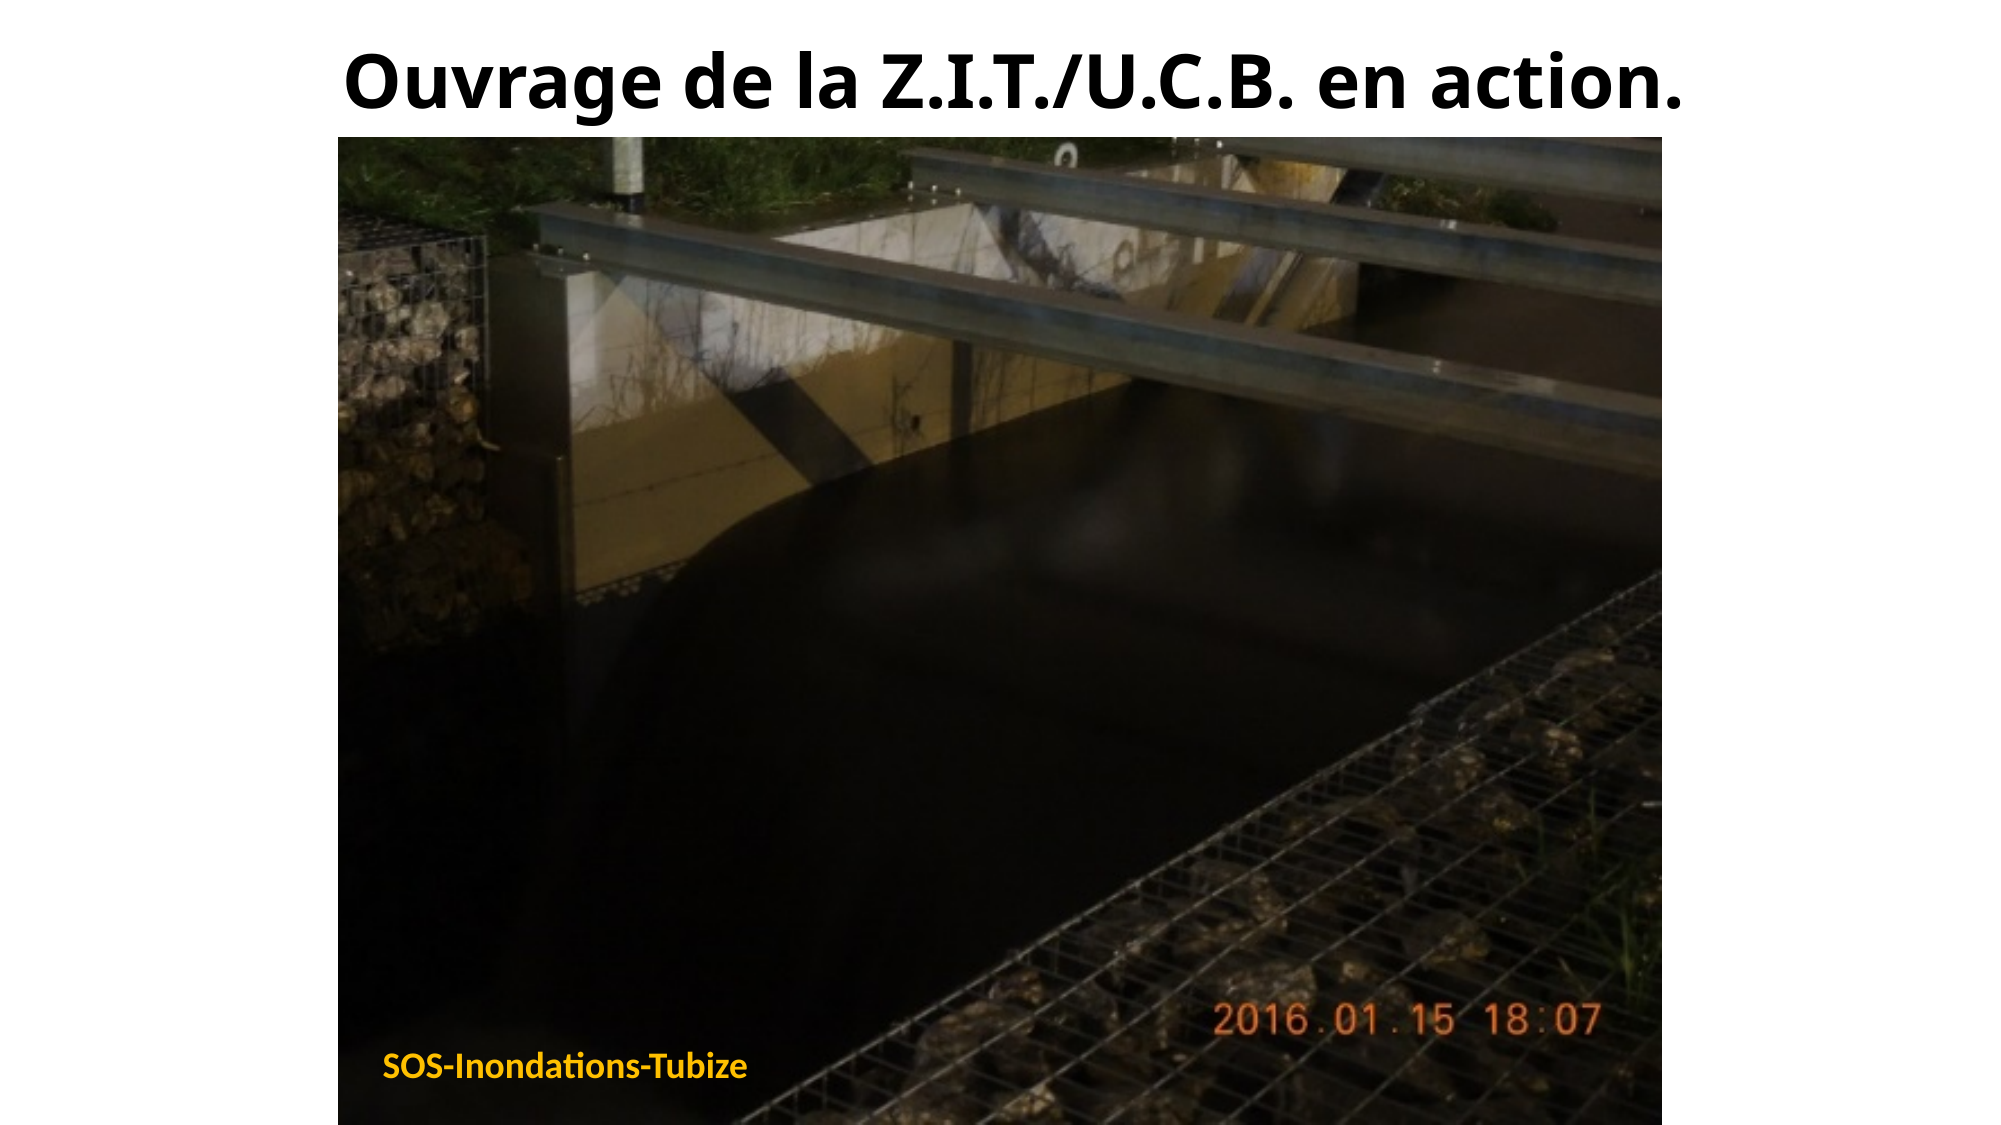

# Ouvrage de la Z.I.T./U.C.B. en action.
SOS-Inondations-Tubize